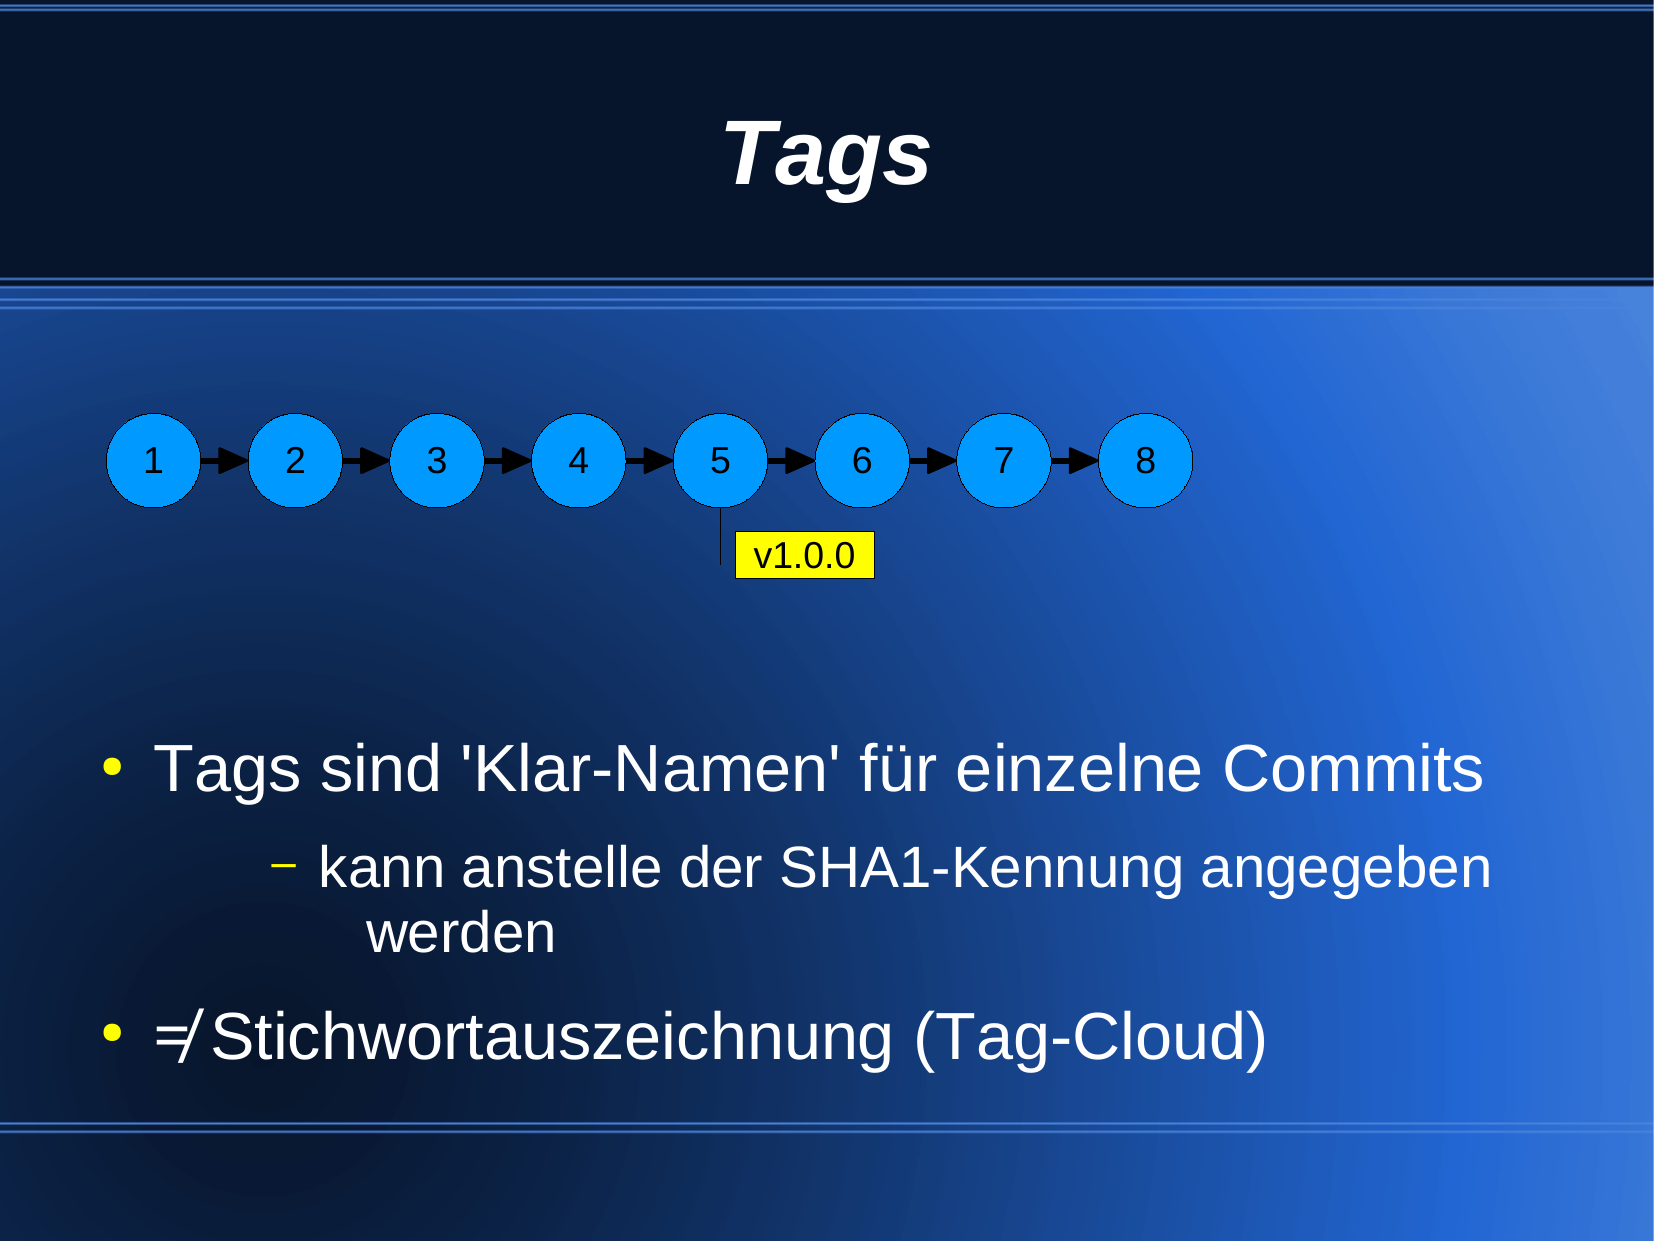

# Tags
1
2
3
4
5
6
7
8
v1.0.0
Tags sind 'Klar-Namen' für einzelne Commits
kann anstelle der SHA1-Kennung angegeben werden
≠ Stichwortauszeichnung (Tag-Cloud)